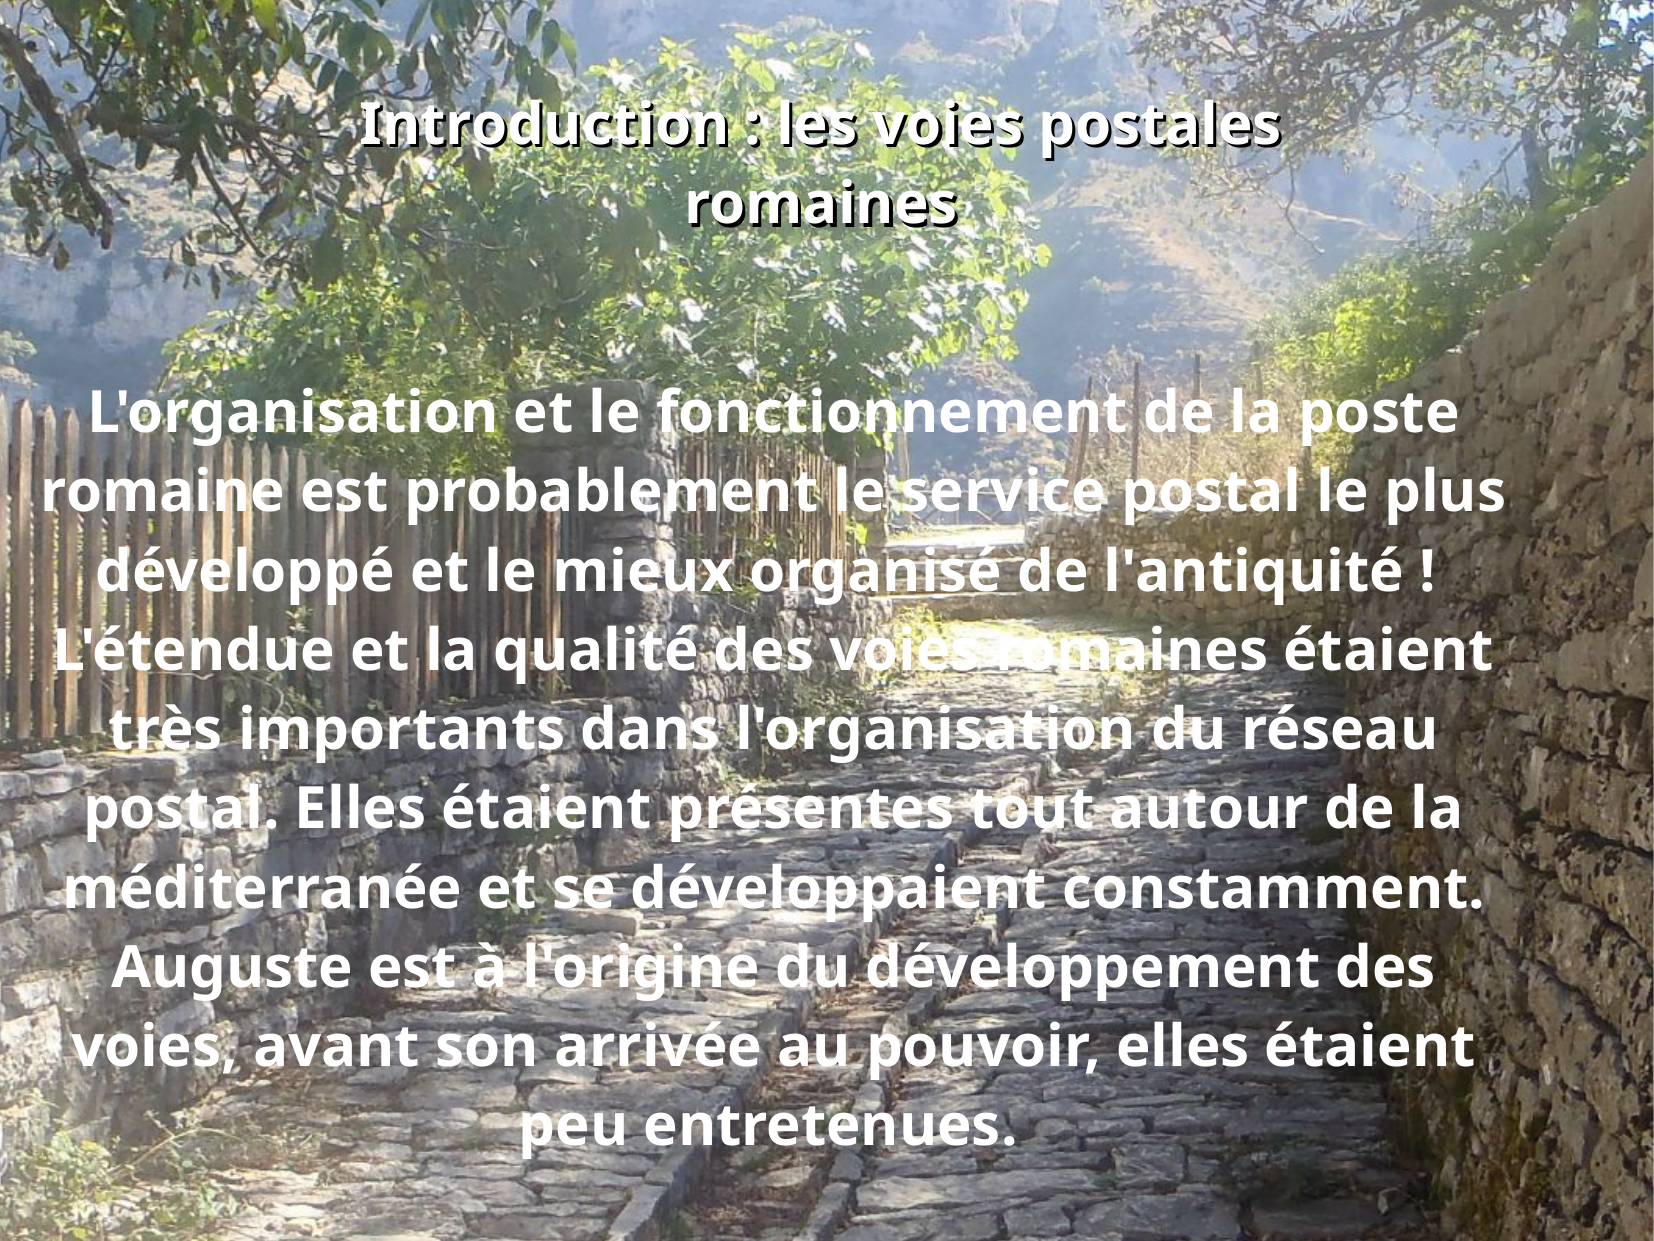

Introduction : les voies postales romaines
L'organisation et le fonctionnement de la poste romaine est probablement le service postal le plus développé et le mieux organisé de l'antiquité !
L'étendue et la qualité des voies romaines étaient très importants dans l'organisation du réseau postal. Elles étaient présentes tout autour de la méditerranée et se développaient constamment.
Auguste est à l'origine du développement des voies, avant son arrivée au pouvoir, elles étaient peu entretenues.